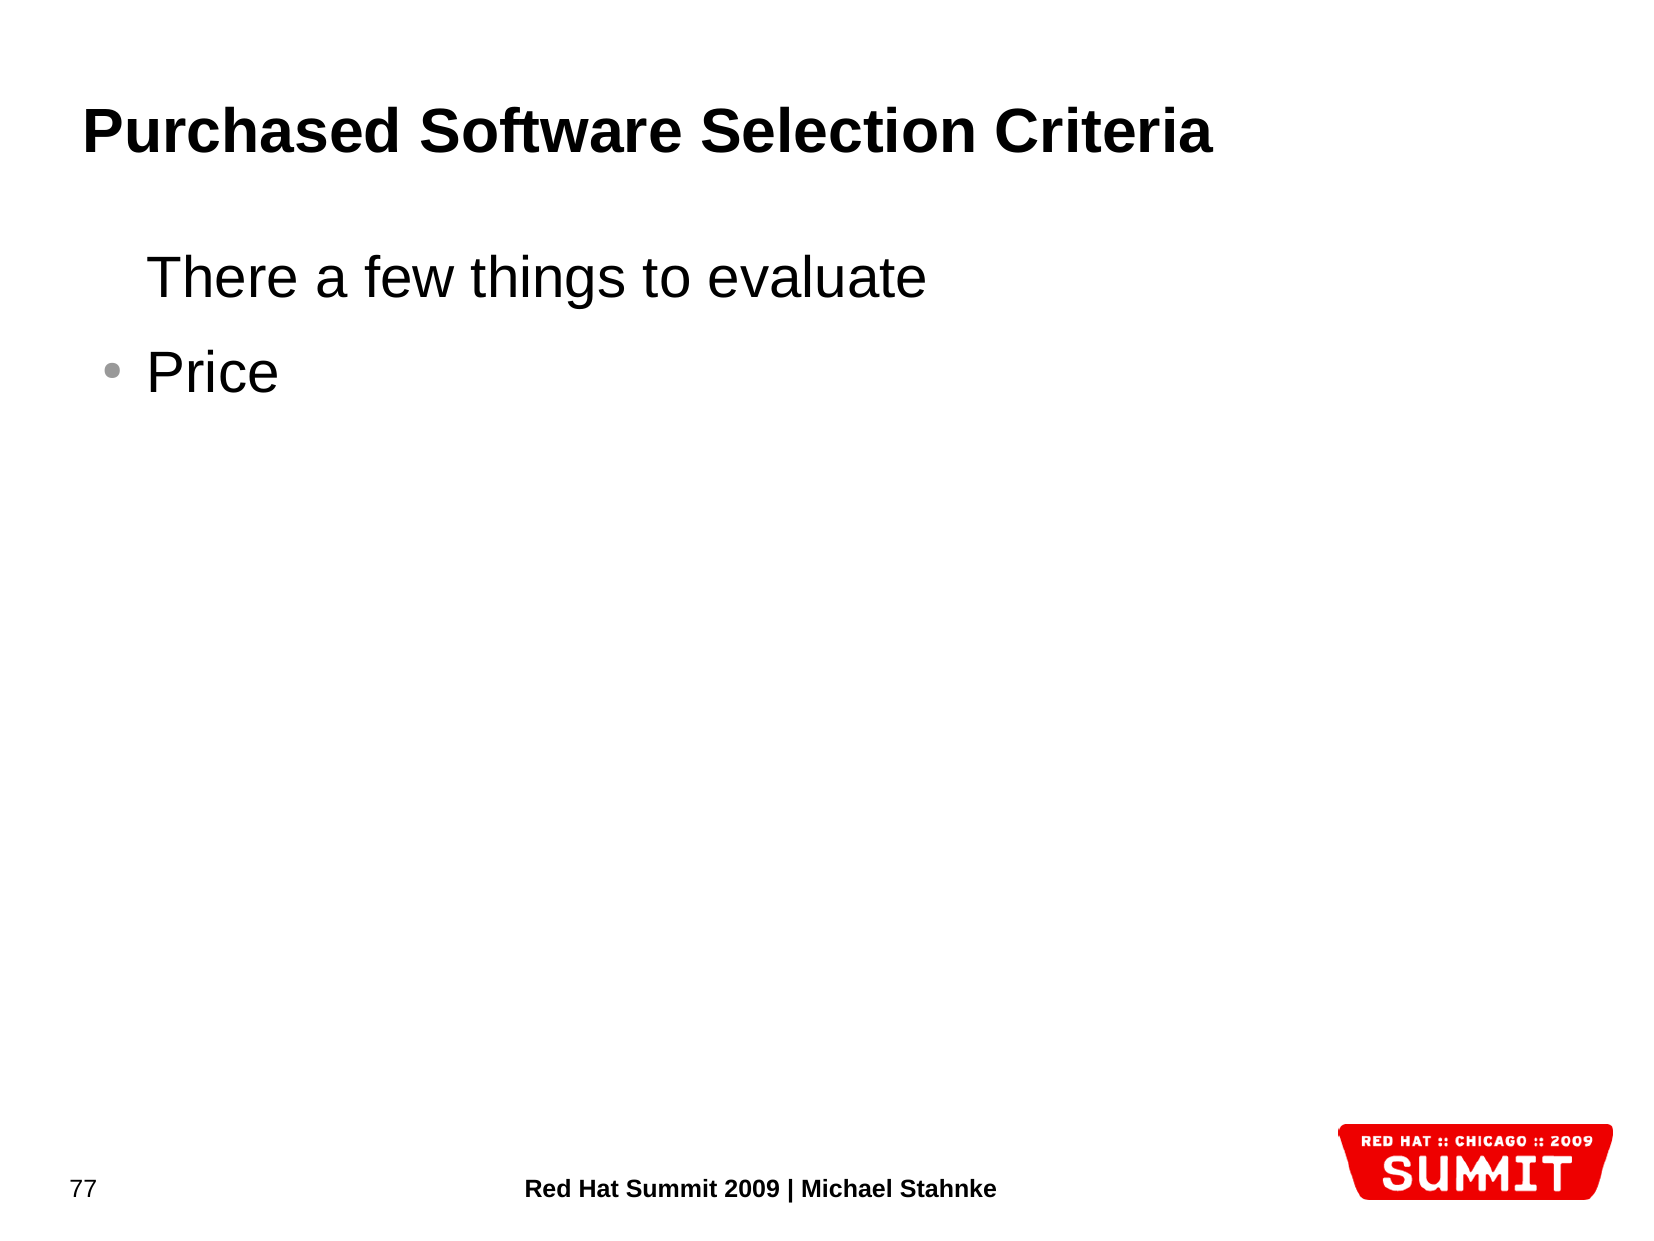

# Purchased Software Selection Criteria
There a few things to evaluate
Price